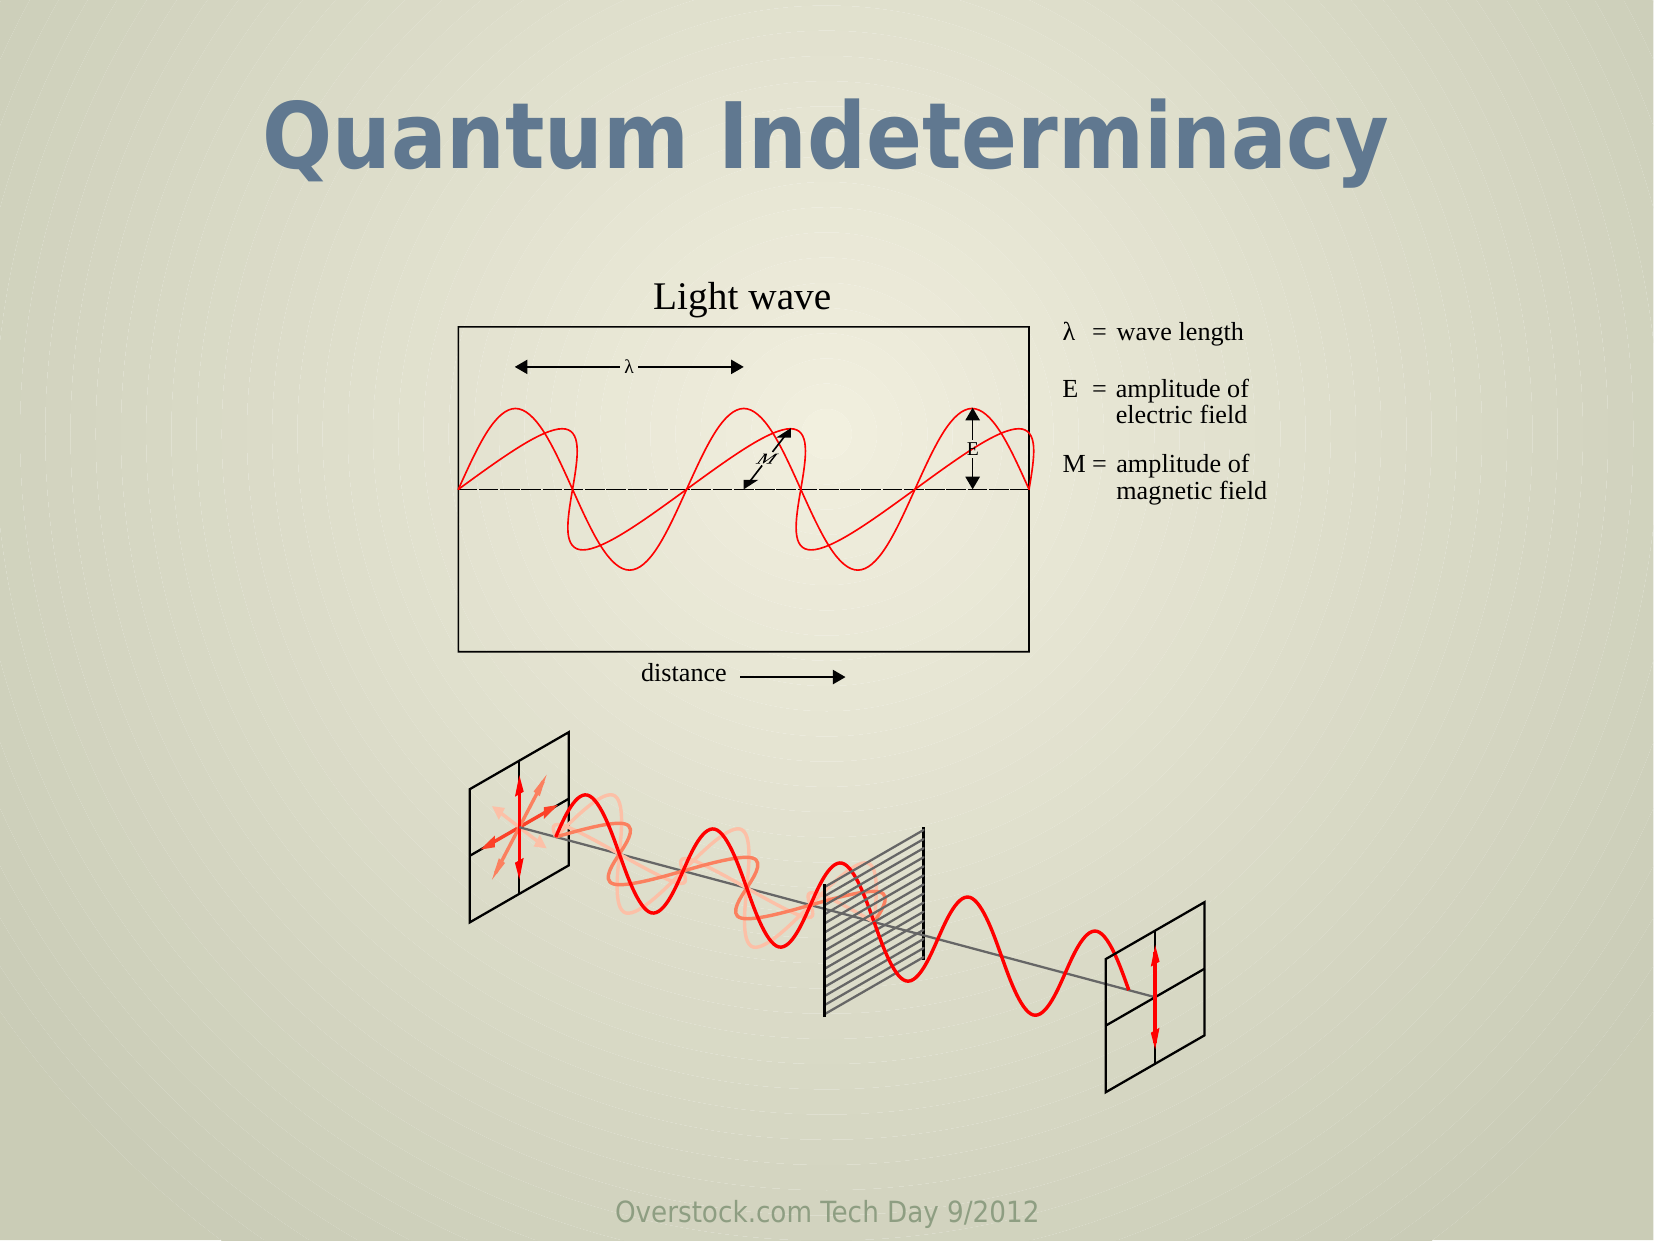

# Quantum Indeterminacy
Overstock.com Tech Day 9/2012